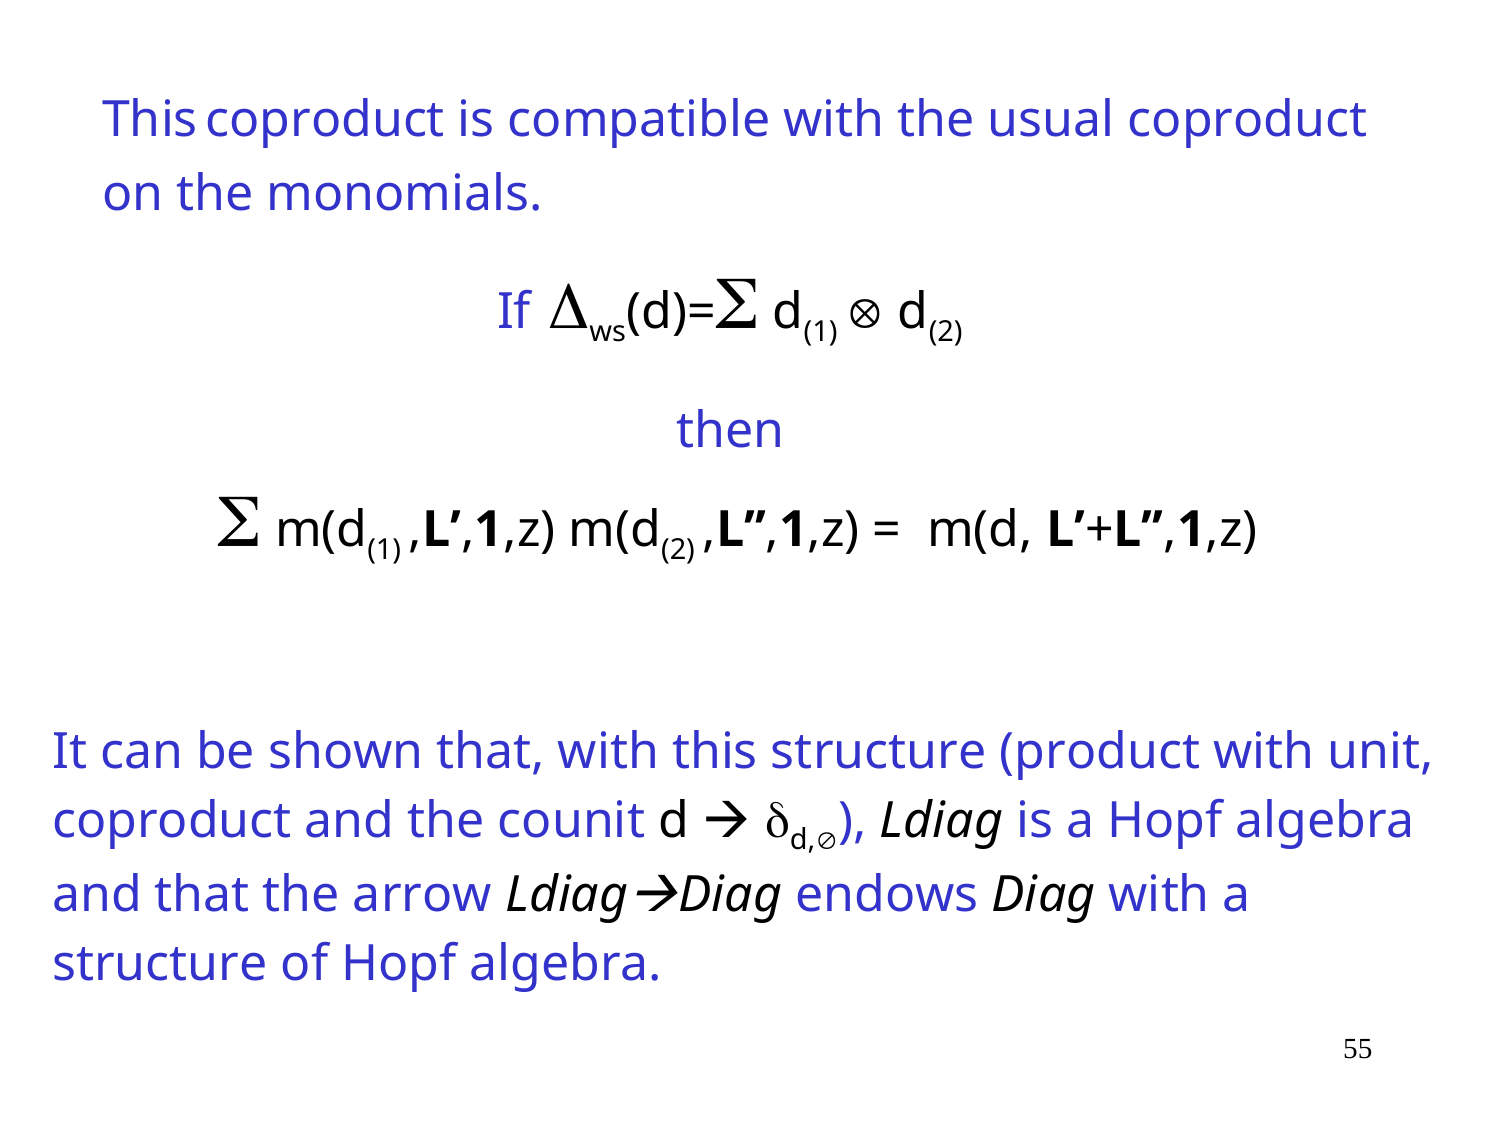

This coproduct is compatible with the usual coproduct on the monomials.
If ws(d)= d(1)  d(2)
then
 m(d(1) ,L’,1,z) m(d(2) ,L’’,1,z) = m(d, L’+L’’,1,z)
It can be shown that, with this structure (product with unit, coproduct and the counit d  d,), Ldiag is a Hopf algebra and that the arrow LdiagDiag endows Diag with a structure of Hopf algebra.
55